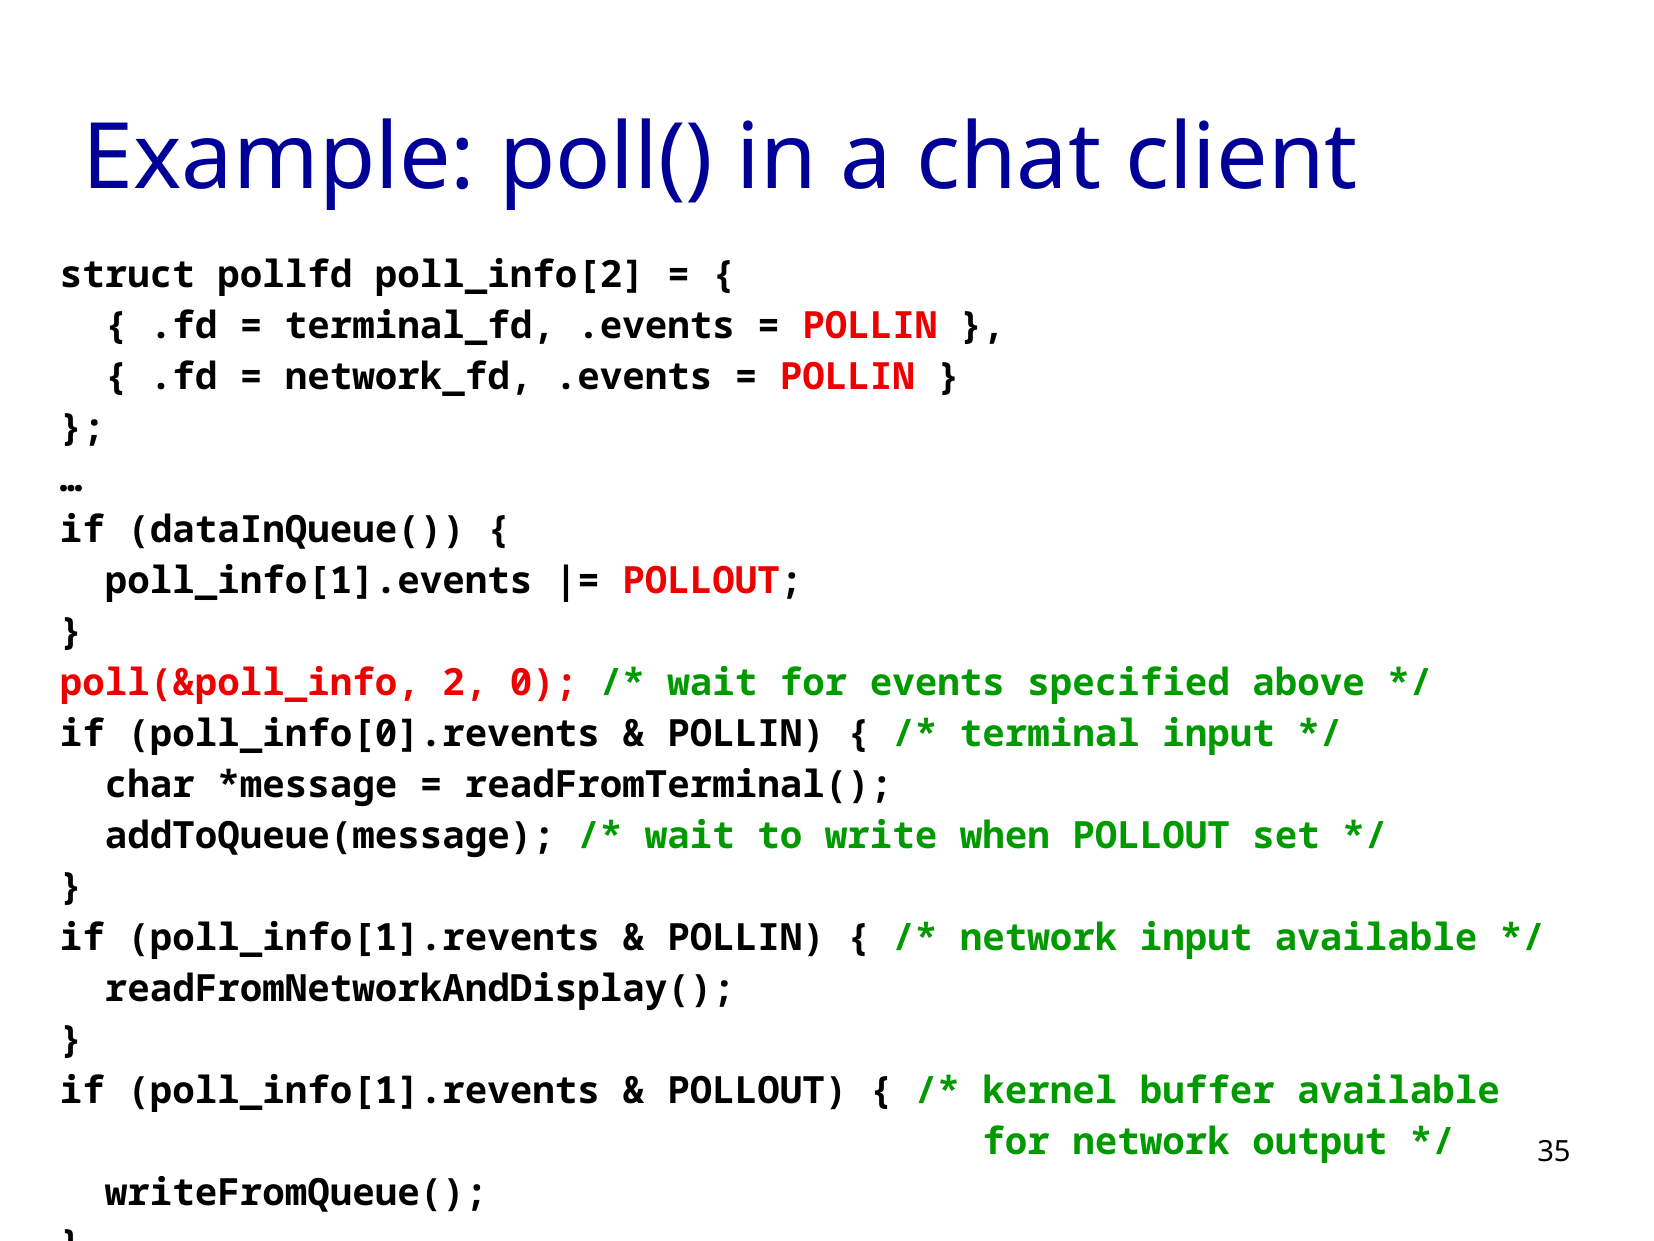

# Example: poll() in a chat client
struct pollfd poll_info[2] = {
 { .fd = terminal_fd, .events = POLLIN },
 { .fd = network_fd, .events = POLLIN }
};
…
if (dataInQueue()) {
 poll_info[1].events |= POLLOUT;
}
poll(&poll_info, 2, 0); /* wait for events specified above */
if (poll_info[0].revents & POLLIN) { /* terminal input */
 char *message = readFromTerminal();
 addToQueue(message); /* wait to write when POLLOUT set */
}
if (poll_info[1].revents & POLLIN) { /* network input available */
 readFromNetworkAndDisplay();
}
if (poll_info[1].revents & POLLOUT) { /* kernel buffer available
 for network output */
 writeFromQueue();
}
35